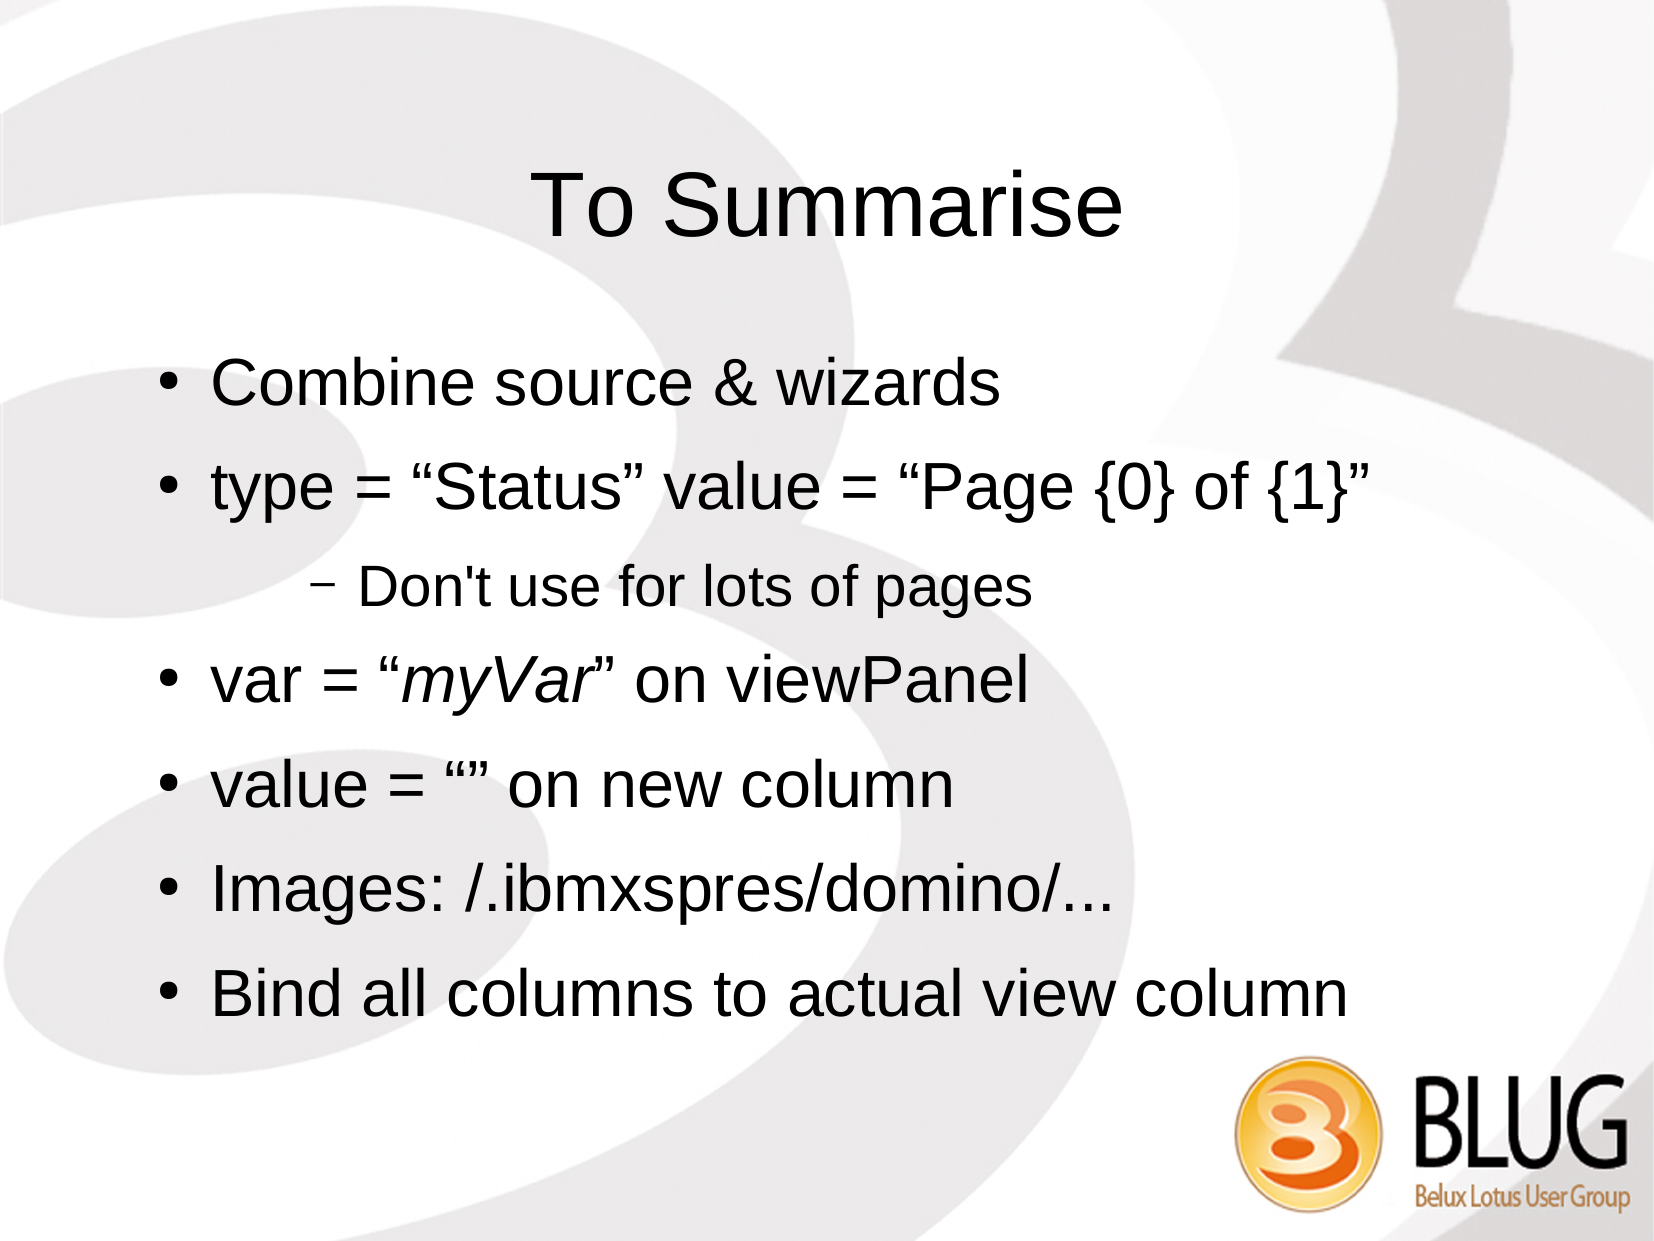

# To Summarise
Combine source & wizards
type = “Status” value = “Page {0} of {1}”
Don't use for lots of pages
var = “myVar” on viewPanel
value = “” on new column
Images: /.ibmxspres/domino/...
Bind all columns to actual view column